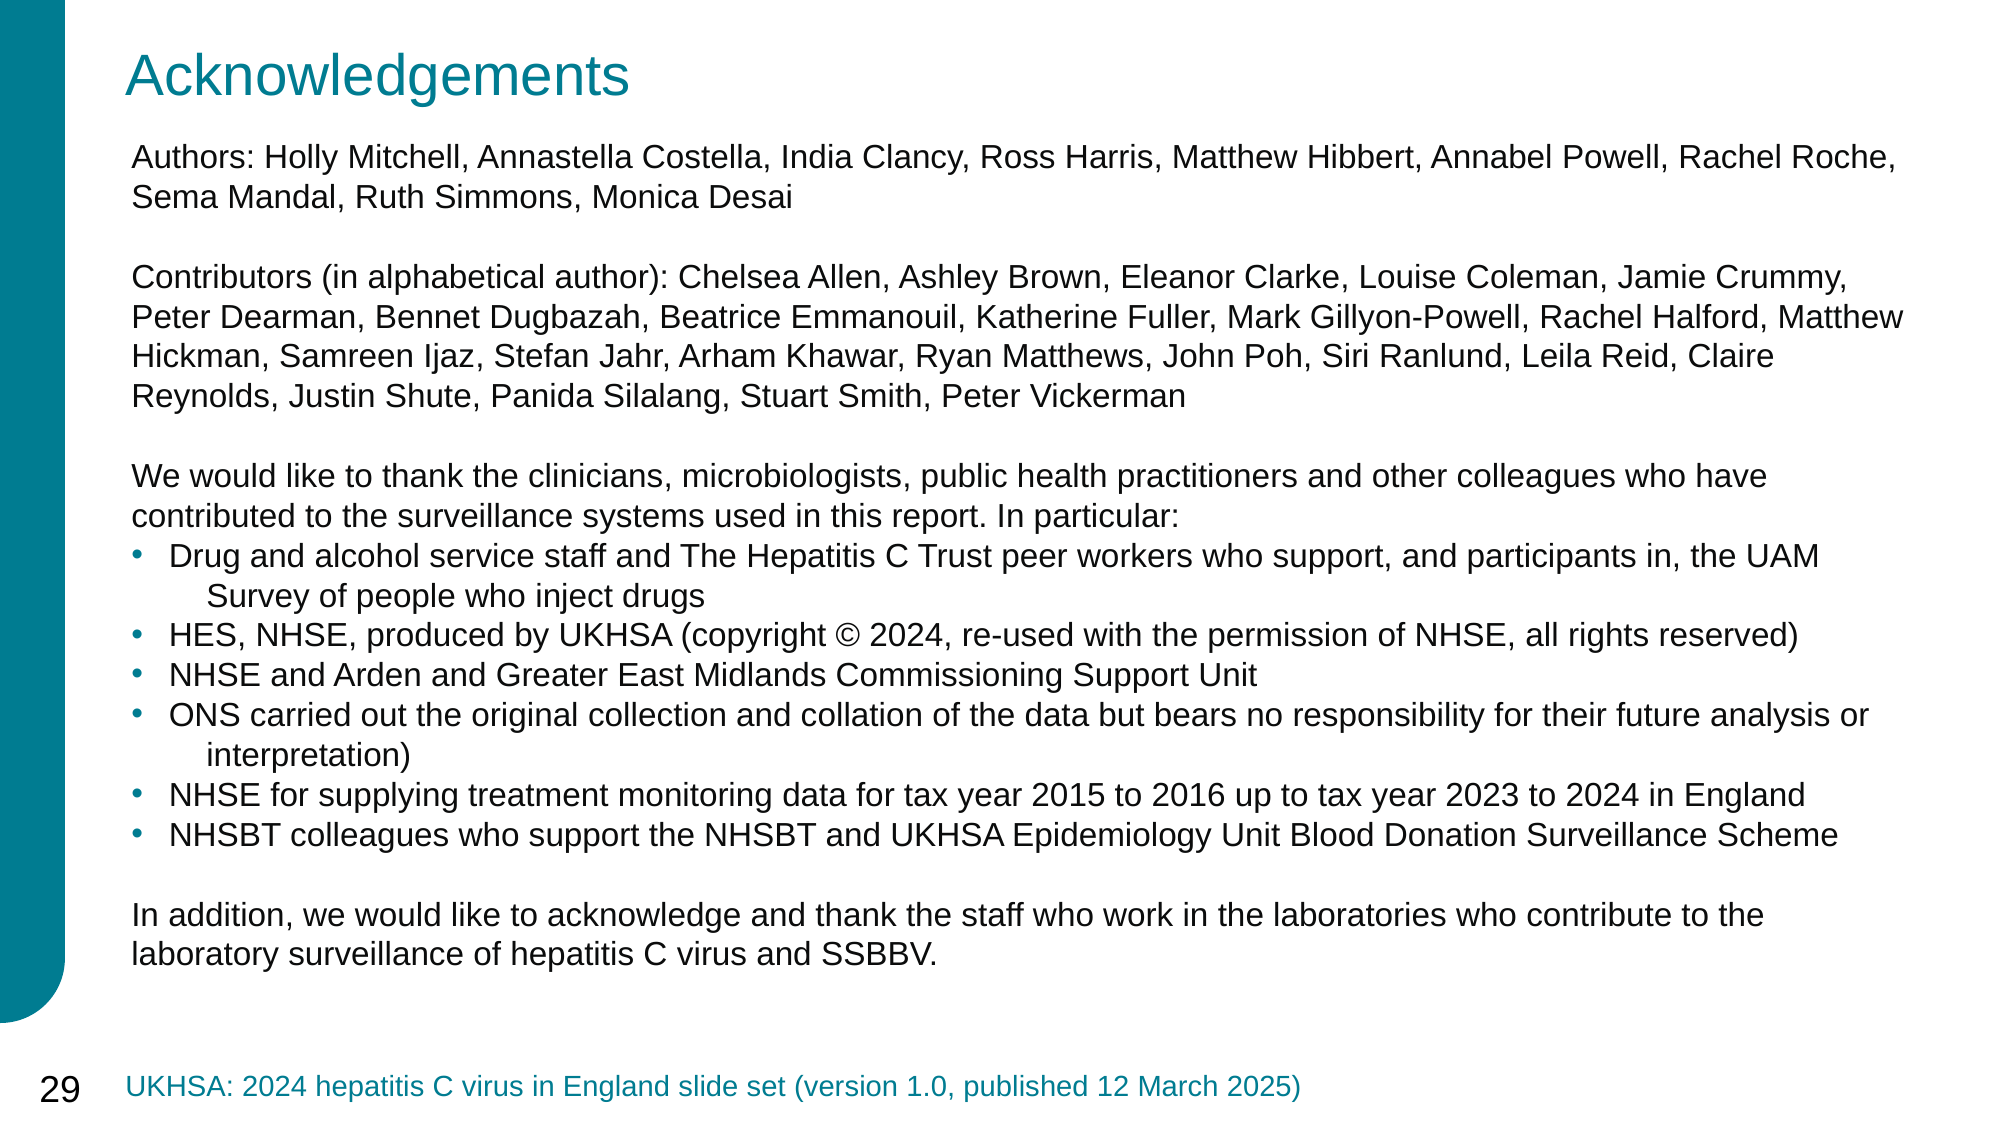

# Acknowledgements
Authors: Holly Mitchell, Annastella Costella, India Clancy, Ross Harris, Matthew Hibbert, Annabel Powell, Rachel Roche, Sema Mandal, Ruth Simmons, Monica Desai
Contributors (in alphabetical author): Chelsea Allen, Ashley Brown, Eleanor Clarke, Louise Coleman, Jamie Crummy, Peter Dearman, Bennet Dugbazah, Beatrice Emmanouil, Katherine Fuller, Mark Gillyon-Powell, Rachel Halford, Matthew Hickman, Samreen Ijaz, Stefan Jahr, Arham Khawar, Ryan Matthews, John Poh, Siri Ranlund, Leila Reid, Claire Reynolds, Justin Shute, Panida Silalang, Stuart Smith, Peter Vickerman
We would like to thank the clinicians, microbiologists, public health practitioners and other colleagues who have contributed to the surveillance systems used in this report. In particular:
Drug and alcohol service staff and The Hepatitis C Trust peer workers who support, and participants in, the UAM Survey of people who inject drugs
HES, NHSE, produced by UKHSA (copyright © 2024, re-used with the permission of NHSE, all rights reserved)
NHSE and Arden and Greater East Midlands Commissioning Support Unit
ONS carried out the original collection and collation of the data but bears no responsibility for their future analysis or interpretation)
NHSE for supplying treatment monitoring data for tax year 2015 to 2016 up to tax year 2023 to 2024 in England
NHSBT colleagues who support the NHSBT and UKHSA Epidemiology Unit Blood Donation Surveillance Scheme
In addition, we would like to acknowledge and thank the staff who work in the laboratories who contribute to the laboratory surveillance of hepatitis C virus and SSBBV.
UKHSA: 2024 hepatitis C virus in England slide set (version 1.0, published 12 March 2025)